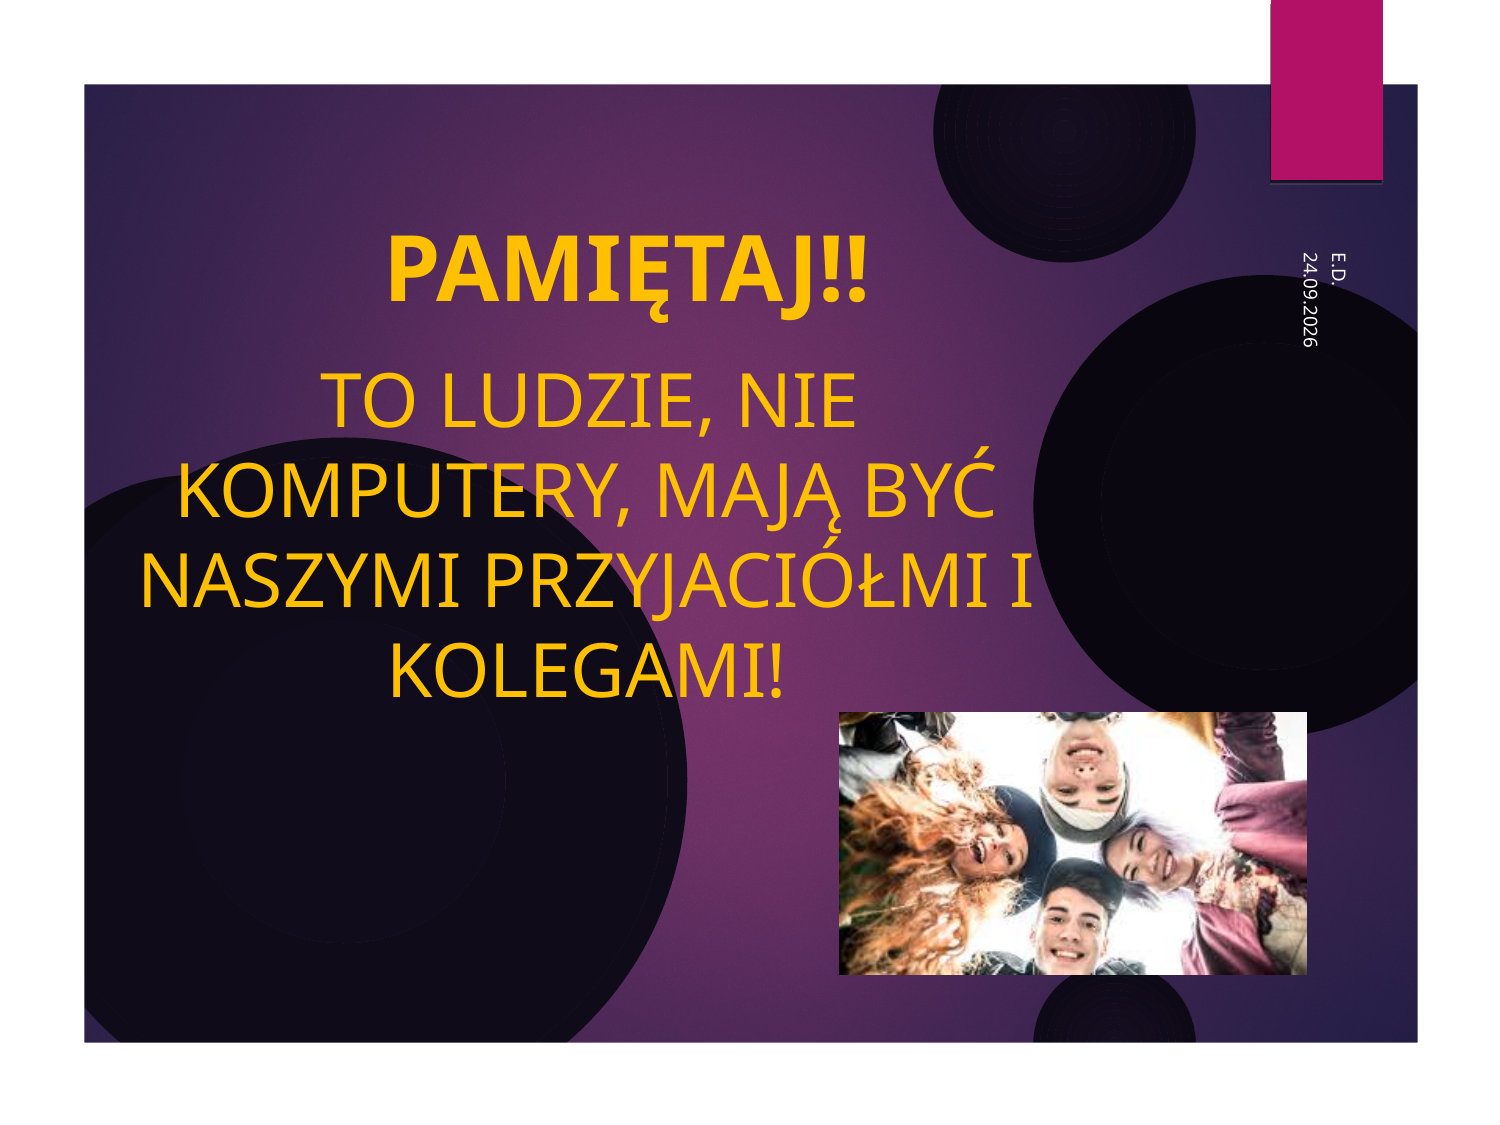

# PAMIĘTAJ!!
 TO LUDZIE, NIE KOMPUTERY, MAJĄ BYĆ NASZYMI PRZYJACIÓŁMI I KOLEGAMI!
E.D.